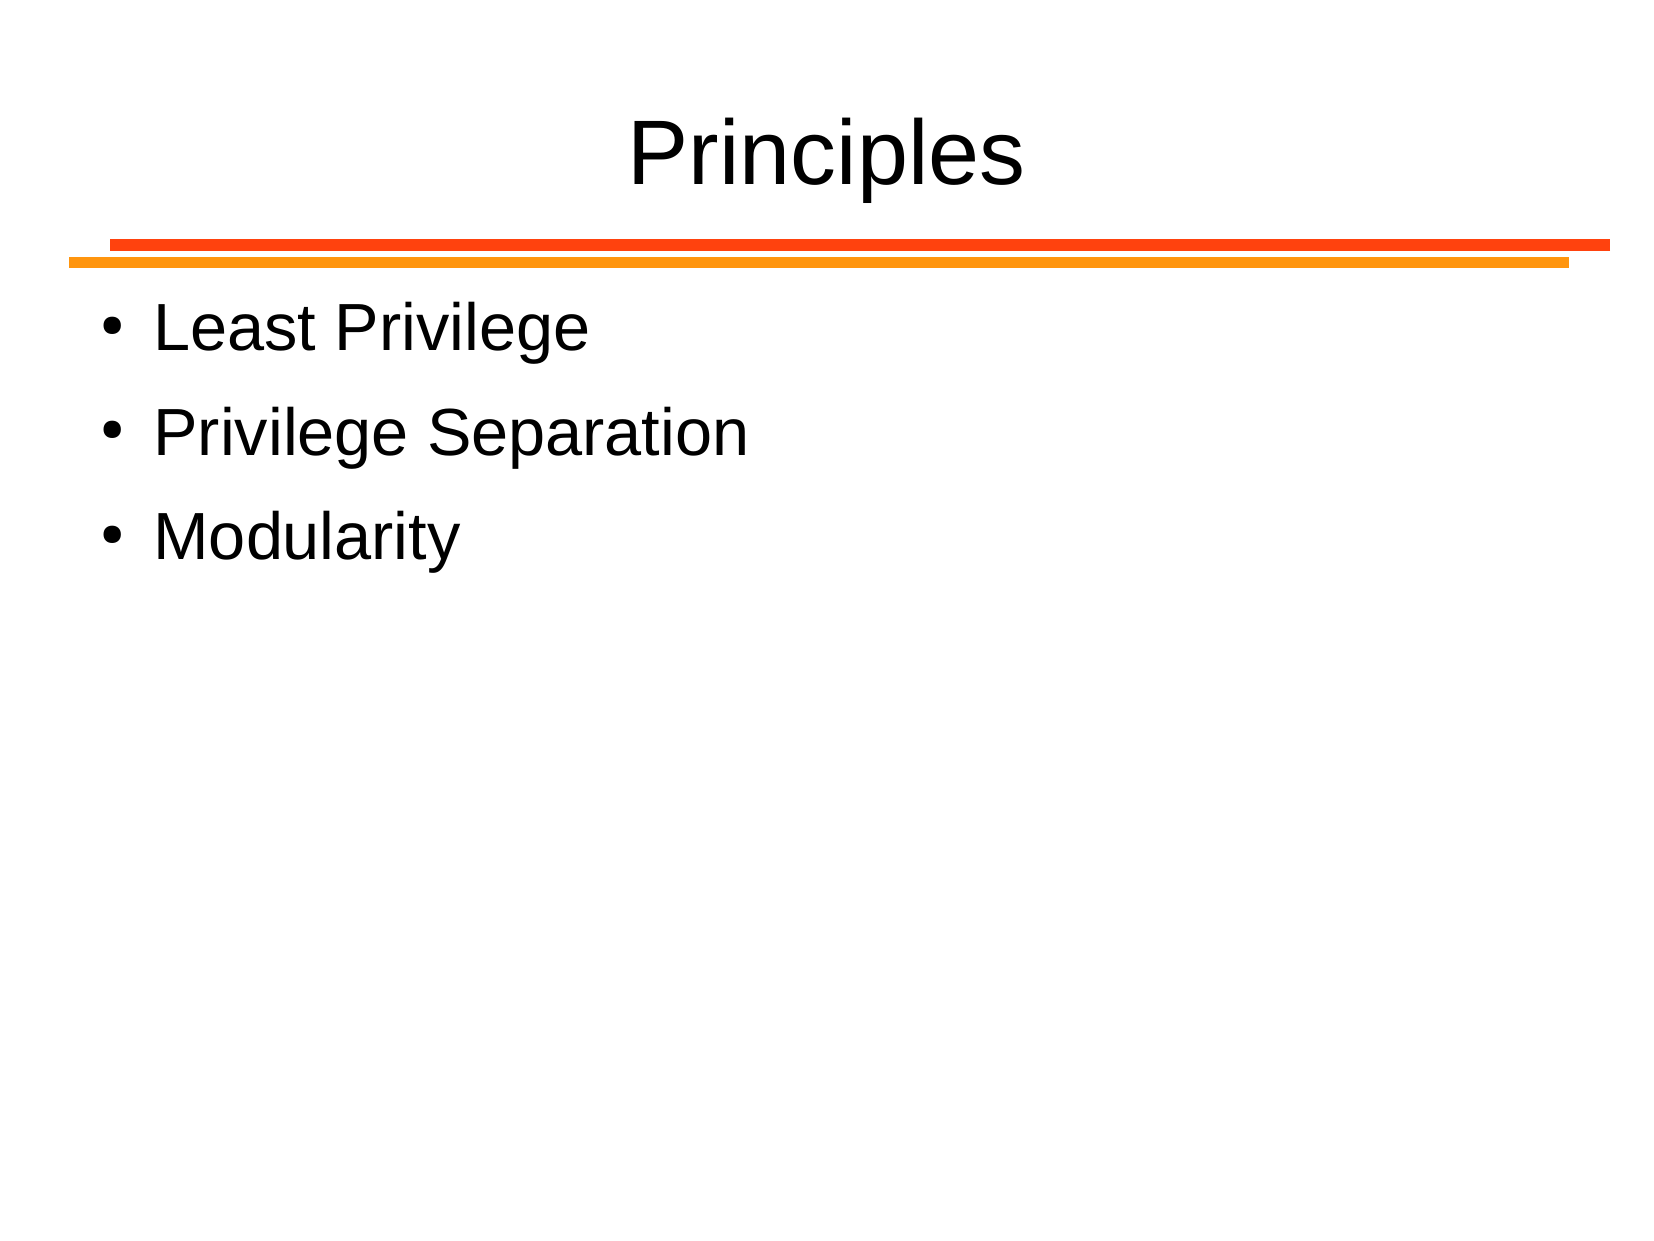

# Principles
Least Privilege
Privilege Separation
Modularity